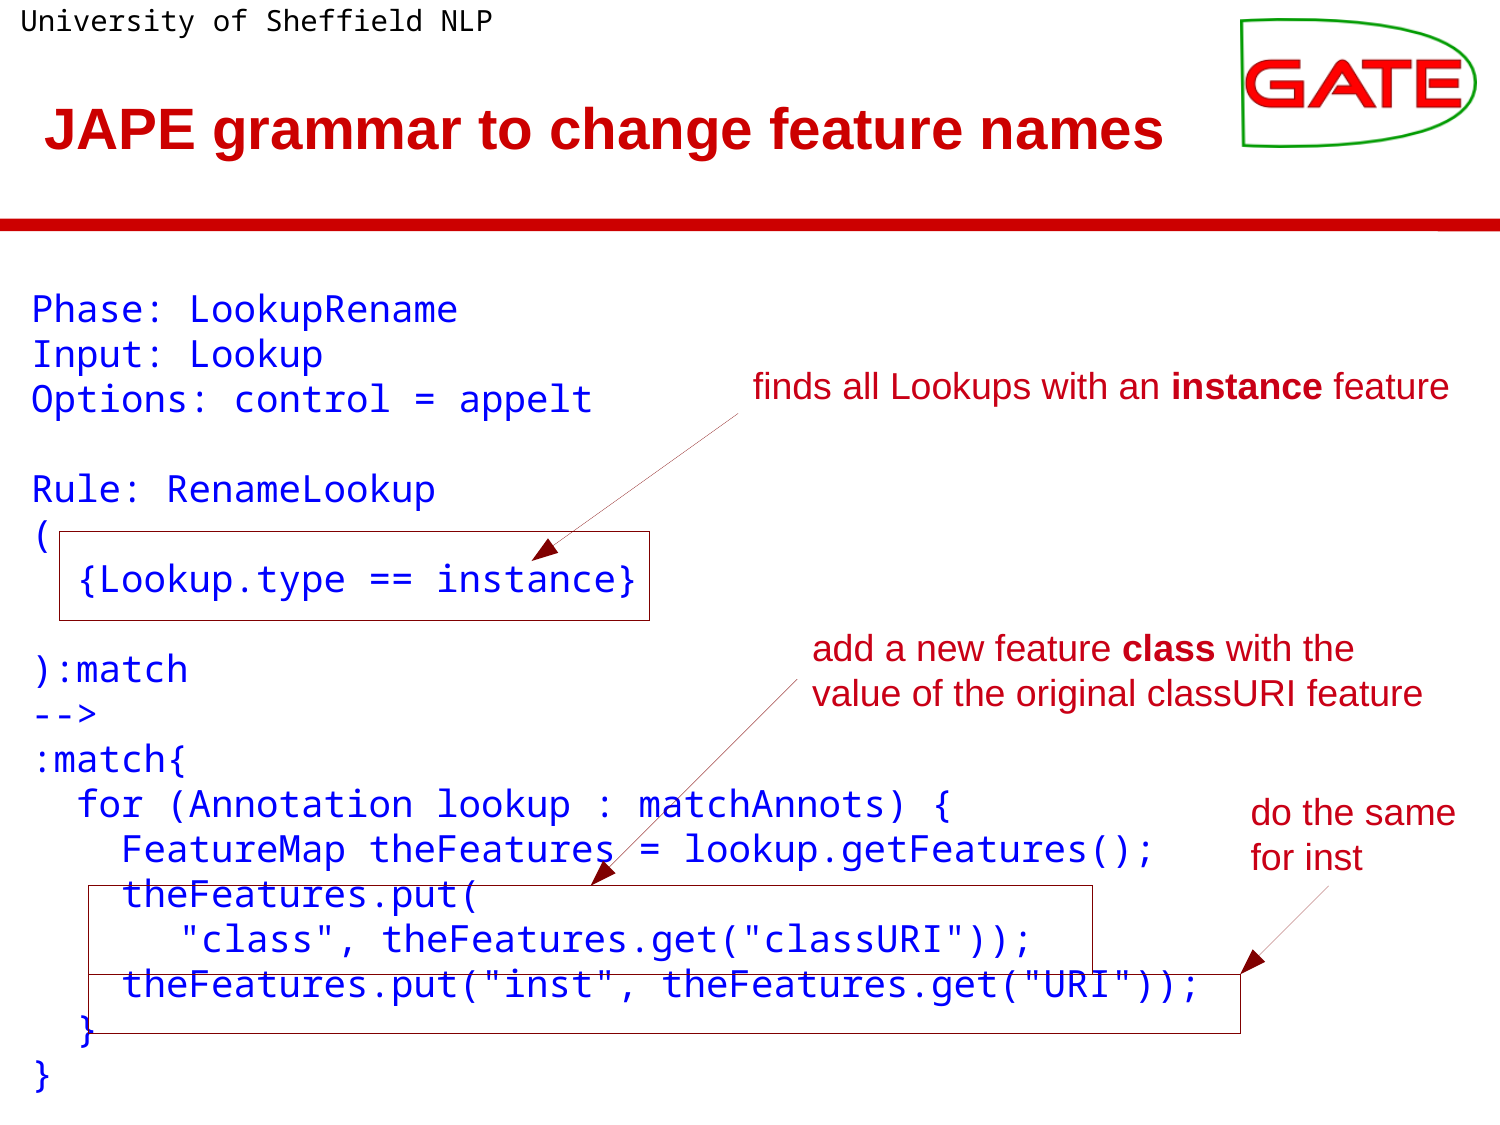

# JAPE grammar to change feature names
Phase: LookupRename
Input: Lookup
Options: control = appelt
Rule: RenameLookup
(
 {Lookup.type == instance}
):match
-->
:match{
 for (Annotation lookup : matchAnnots) {
 FeatureMap theFeatures = lookup.getFeatures();
 theFeatures.put(
		"class", theFeatures.get("classURI"));
 theFeatures.put("inst", theFeatures.get("URI"));
 }
}
finds all Lookups with an instance feature
add a new feature class with the value of the original classURI feature
do the same for inst